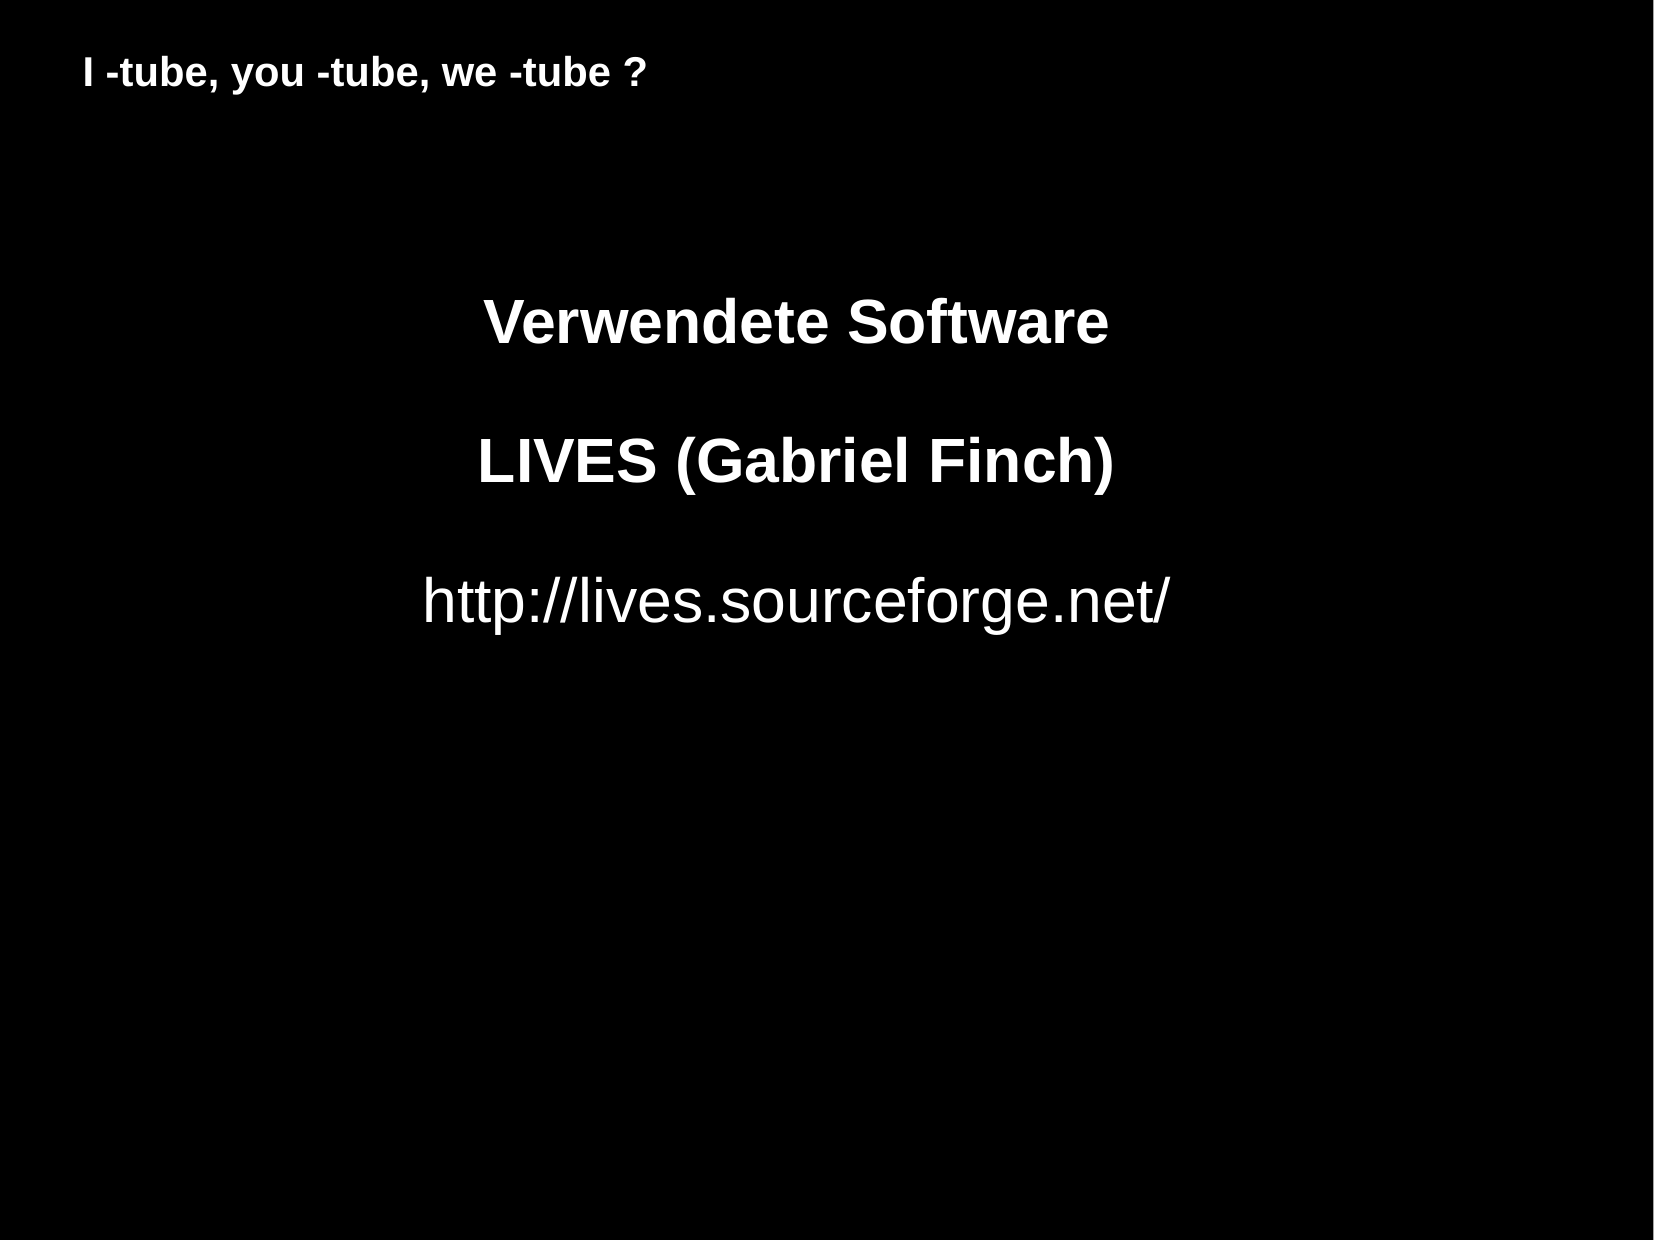

# I -tube, you -tube, we -tube ?
 Verwendete Software
LIVES (Gabriel Finch)
http://lives.sourceforge.net/